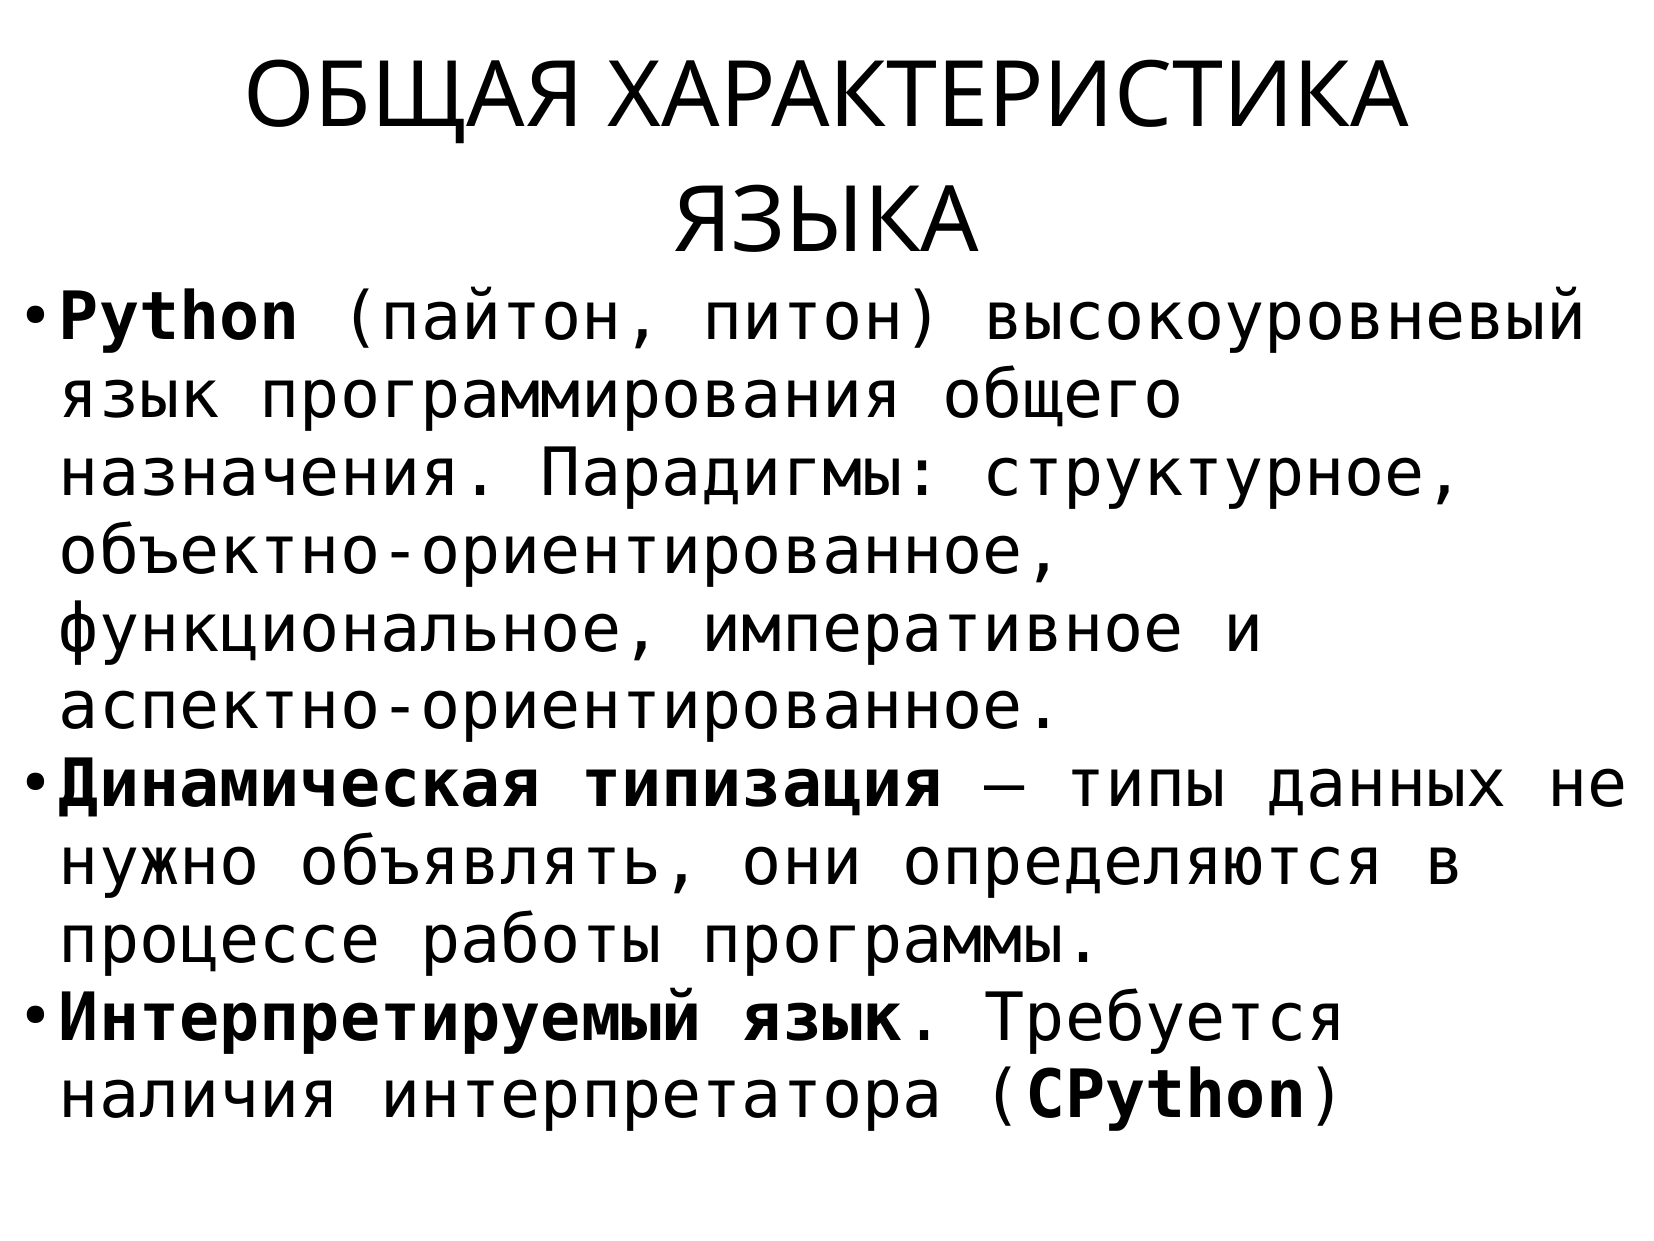

# ОБЩАЯ ХАРАКТЕРИСТИКА ЯЗЫКА
Python (пайтон, питон) высокоуровневый язык программирования общего назначения. Парадигмы: структурное, объектно-ориентированное, функциональное, императивное и аспектно-ориентированное.
Динамическая типизация — типы данных не нужно объявлять, они определяются в процессе работы программы.
Интерпретируемый язык. Требуется наличия интерпретатора (CPython)